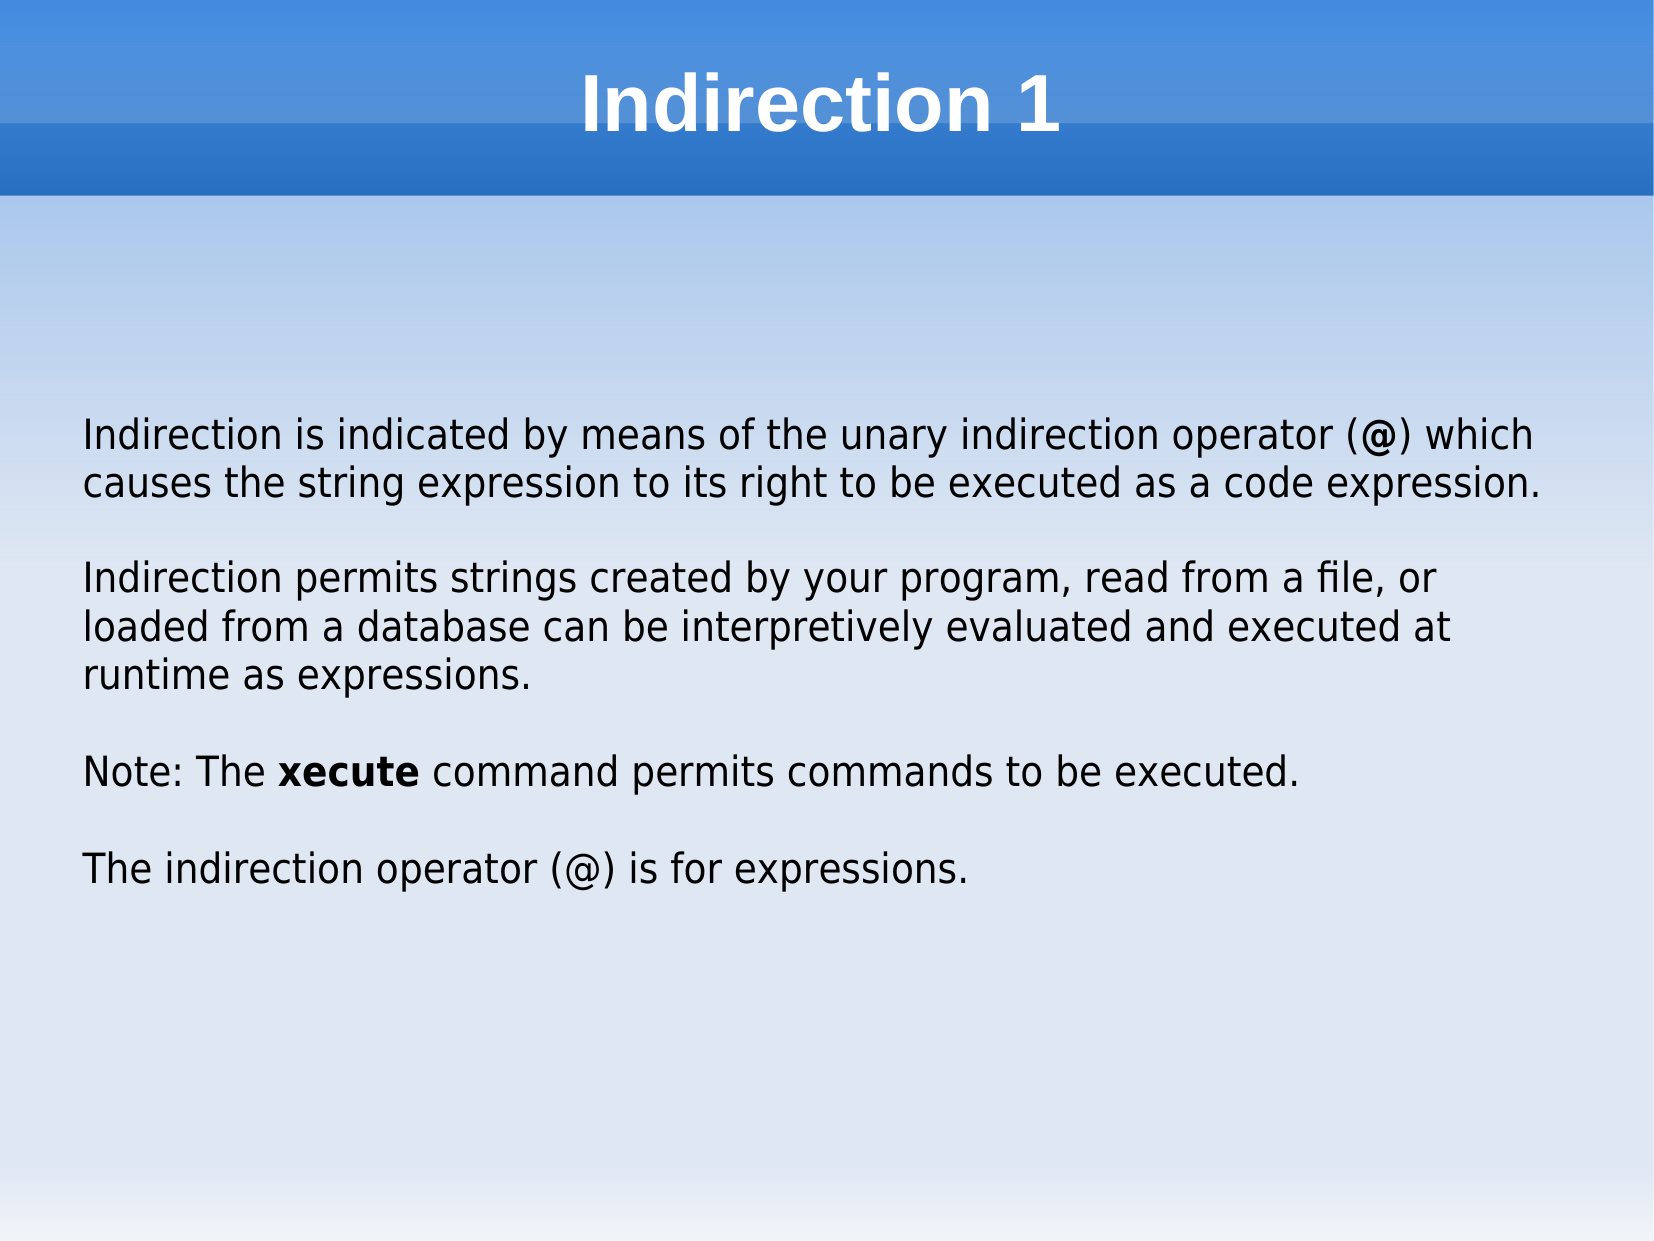

# Indirection 1
Indirection is indicated by means of the unary indirection operator (@) which causes the string expression to its right to be executed as a code expression.
Indirection permits strings created by your program, read from a file, or loaded from a database can be interpretively evaluated and executed at runtime as expressions.
Note: The xecute command permits commands to be executed.
The indirection operator (@) is for expressions.